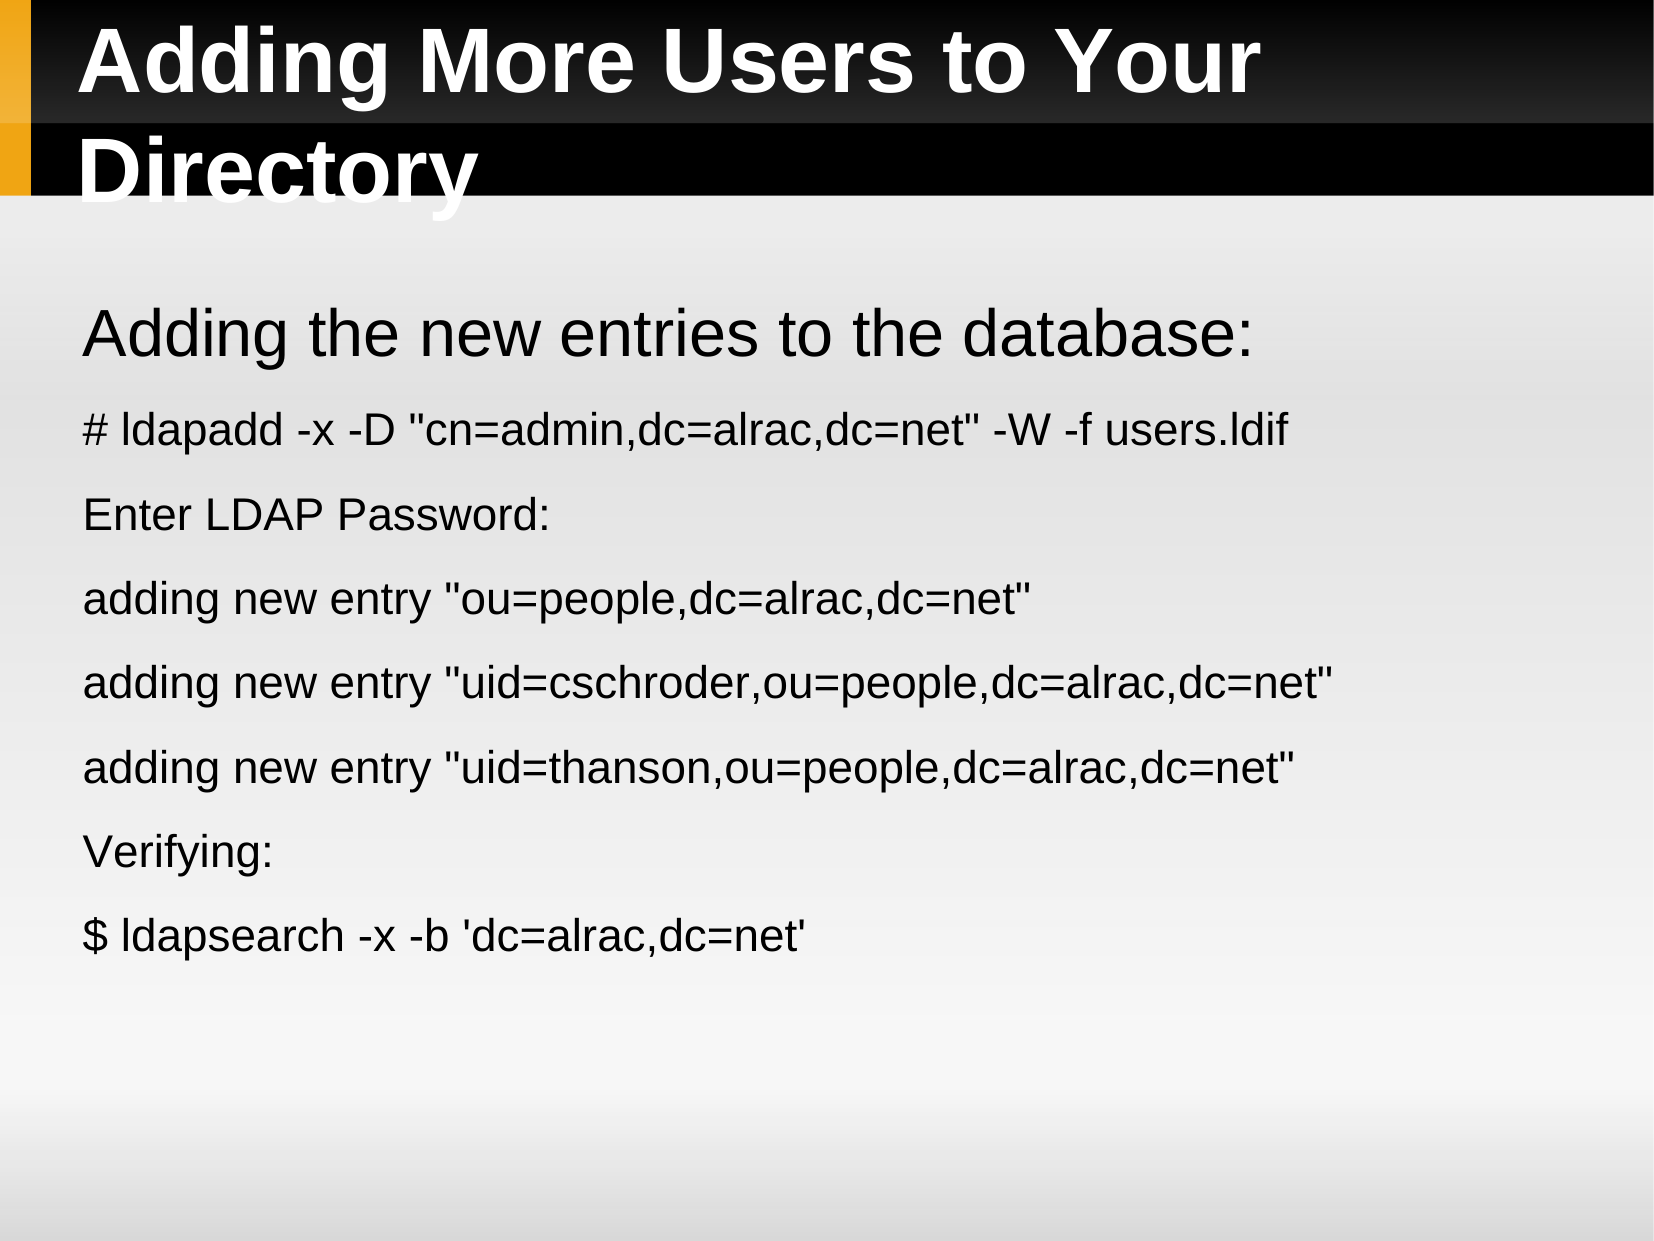

# Adding More Users to Your Directory
Adding the new entries to the database:
# ldapadd -x -D "cn=admin,dc=alrac,dc=net" -W -f users.ldif
Enter LDAP Password:
adding new entry "ou=people,dc=alrac,dc=net"
adding new entry "uid=cschroder,ou=people,dc=alrac,dc=net"
adding new entry "uid=thanson,ou=people,dc=alrac,dc=net"
Verifying:
$ ldapsearch -x -b 'dc=alrac,dc=net'